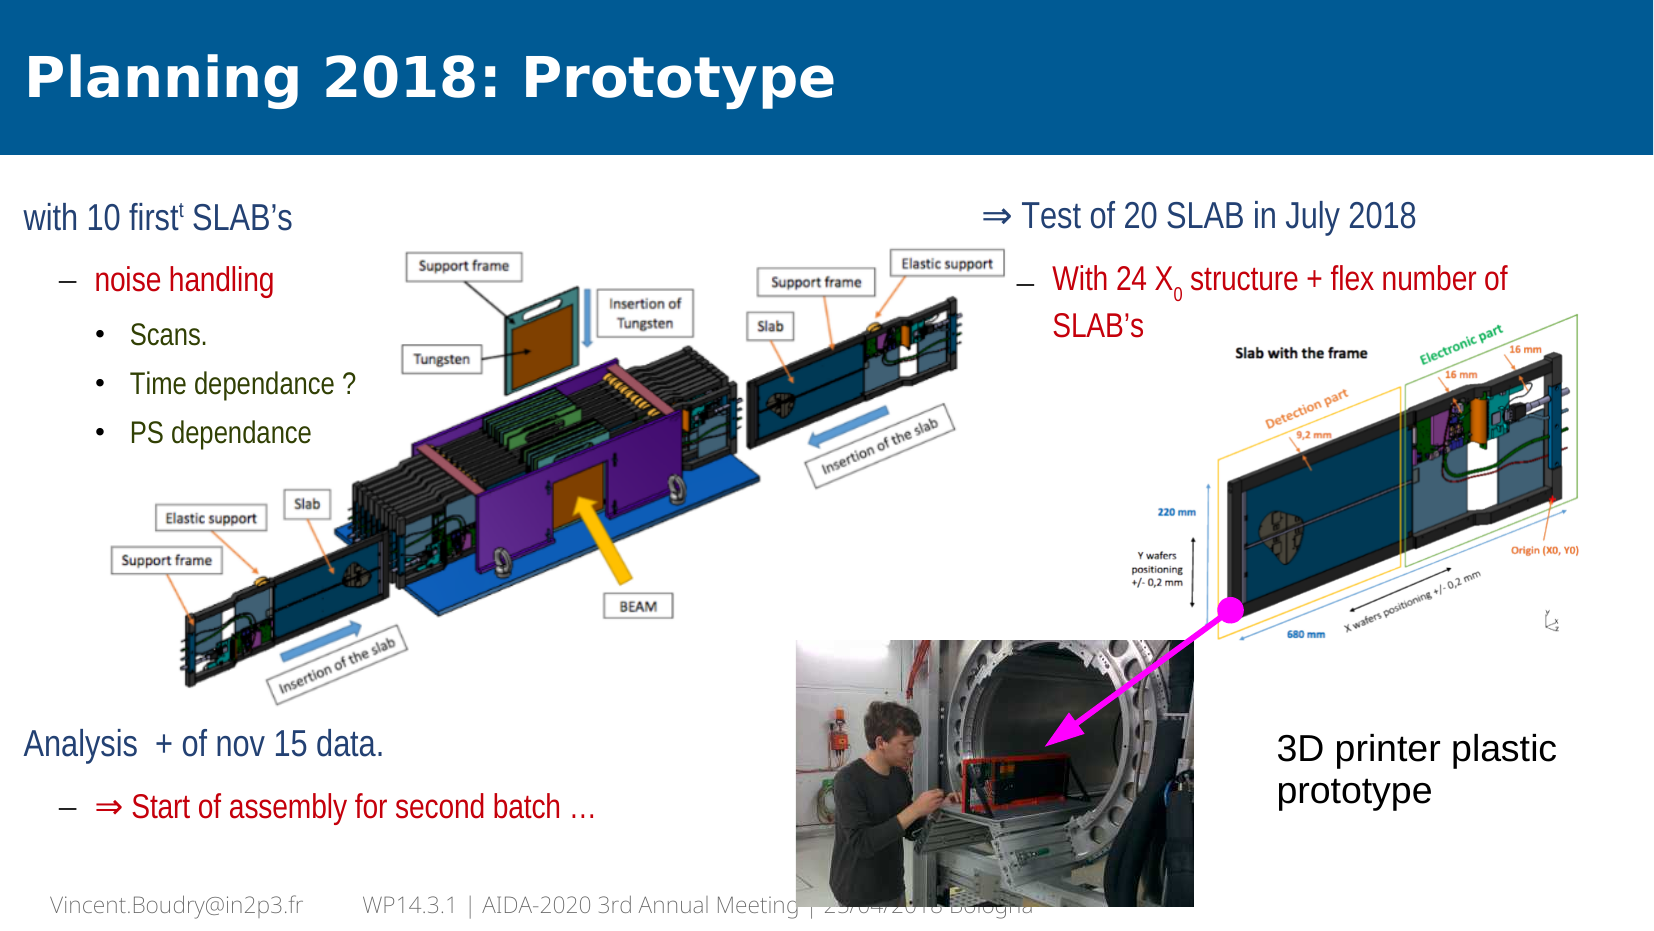

# Planning 2018: Prototype
⇒ Test of 20 SLAB in July 2018
With 24 X0 structure + flex number of SLAB’s
with 10 firstt SLAB’s
noise handling
Scans.
Time dependance ?
PS dependance
Analysis + of nov 15 data.
⇒ Start of assembly for second batch …
3D printer plastic
prototype
Vincent.Boudry@in2p3.fr
 WP14.3.1 | AIDA-2020 3rd Annual Meeting | 25/04/2018 Bologna